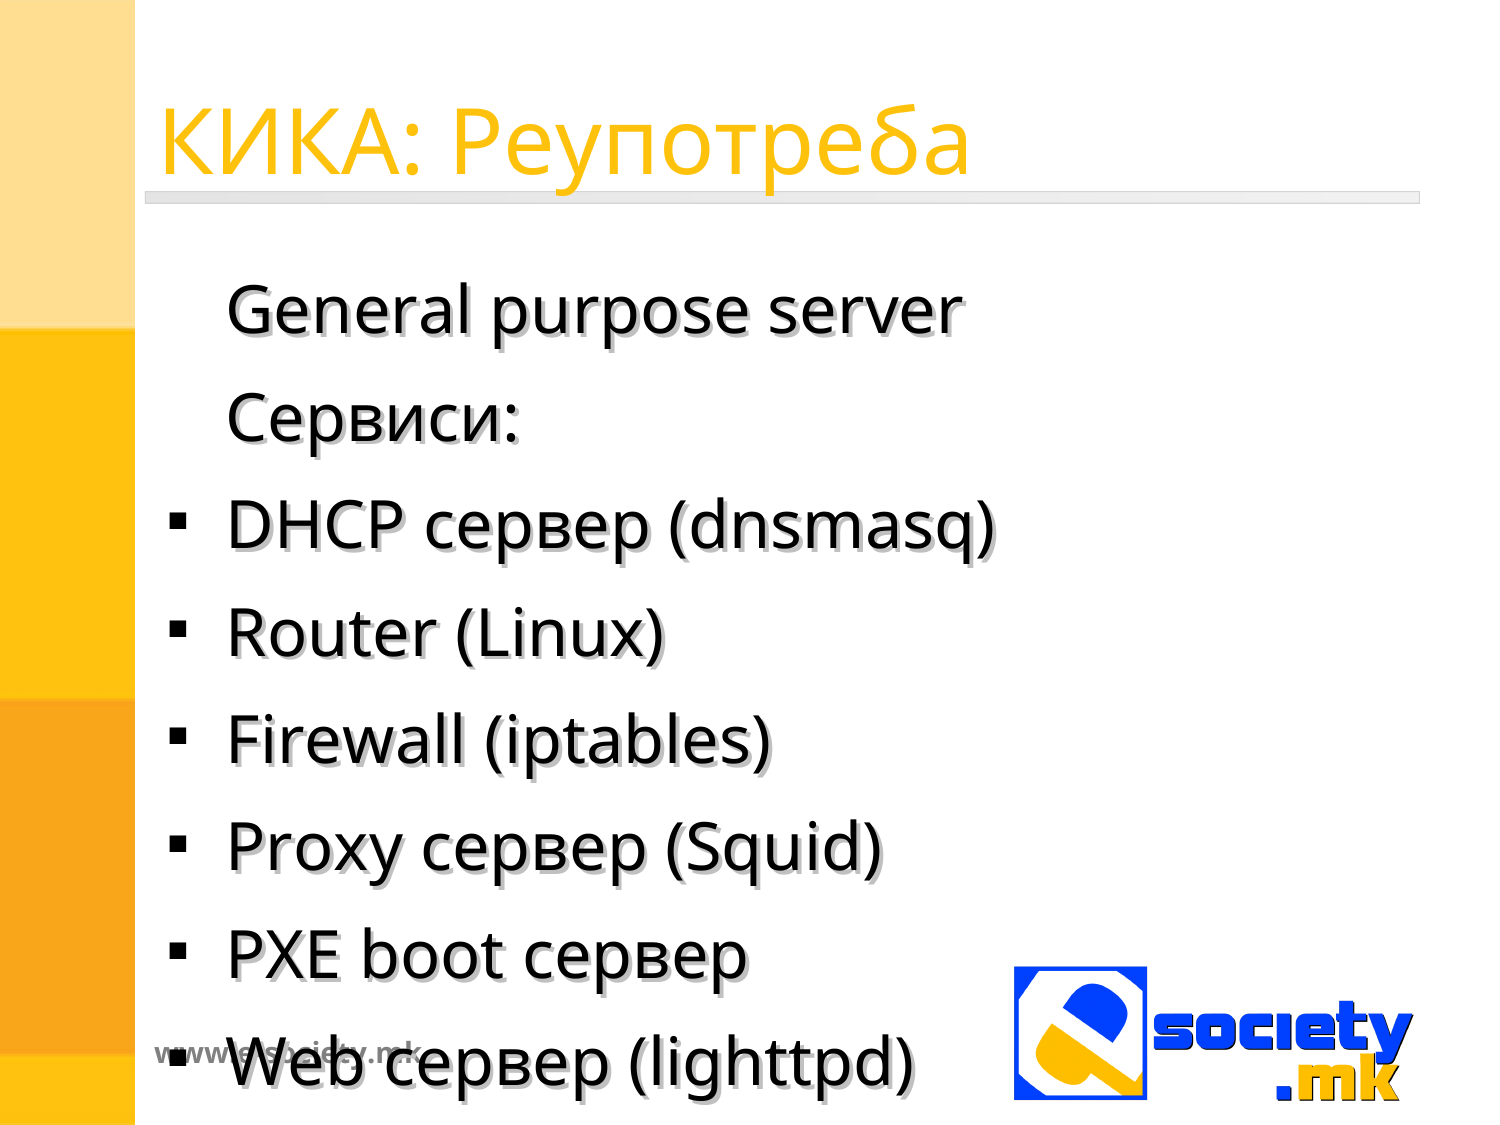

# КИКА: Реупотреба
General purpose server
Сервиси:
DHCP сервер (dnsmasq)
Router (Linux)
Firewall (iptables)
Proxy сервер (Squid)
PXE boot сервер
Web сервер (lighttpd)